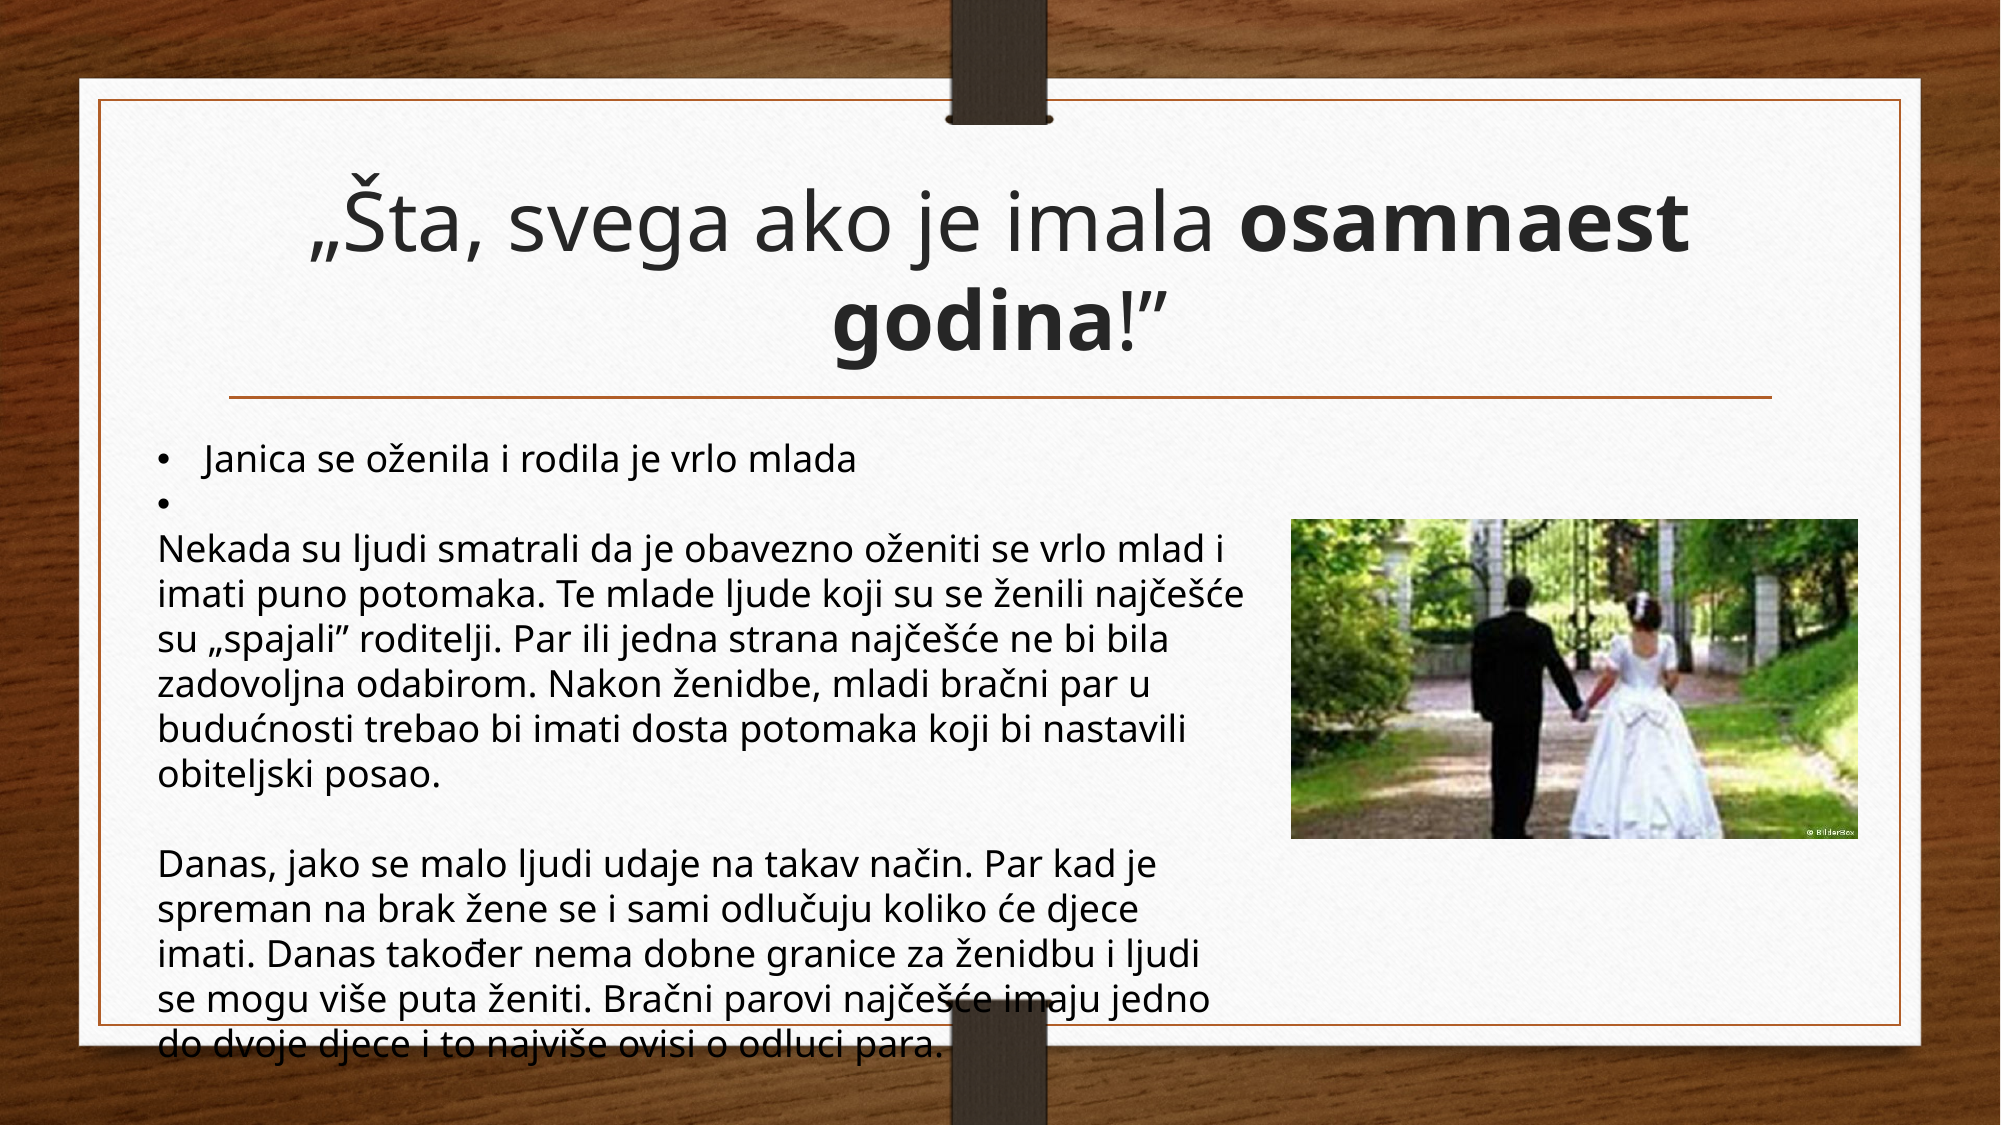

# „Šta, svega ako je imala osamnaest godina!”
Janica se oženila i rodila je vrlo mlada
Nekada su ljudi smatrali da je obavezno oženiti se vrlo mlad i imati puno potomaka. Te mlade ljude koji su se ženili najčešće su „spajali” roditelji. Par ili jedna strana najčešće ne bi bila zadovoljna odabirom. Nakon ženidbe, mladi bračni par u budućnosti trebao bi imati dosta potomaka koji bi nastavili obiteljski posao.
Danas, jako se malo ljudi udaje na takav način. Par kad je spreman na brak žene se i sami odlučuju koliko će djece imati. Danas također nema dobne granice za ženidbu i ljudi se mogu više puta ženiti. Bračni parovi najčešće imaju jedno do dvoje djece i to najviše ovisi o odluci para.